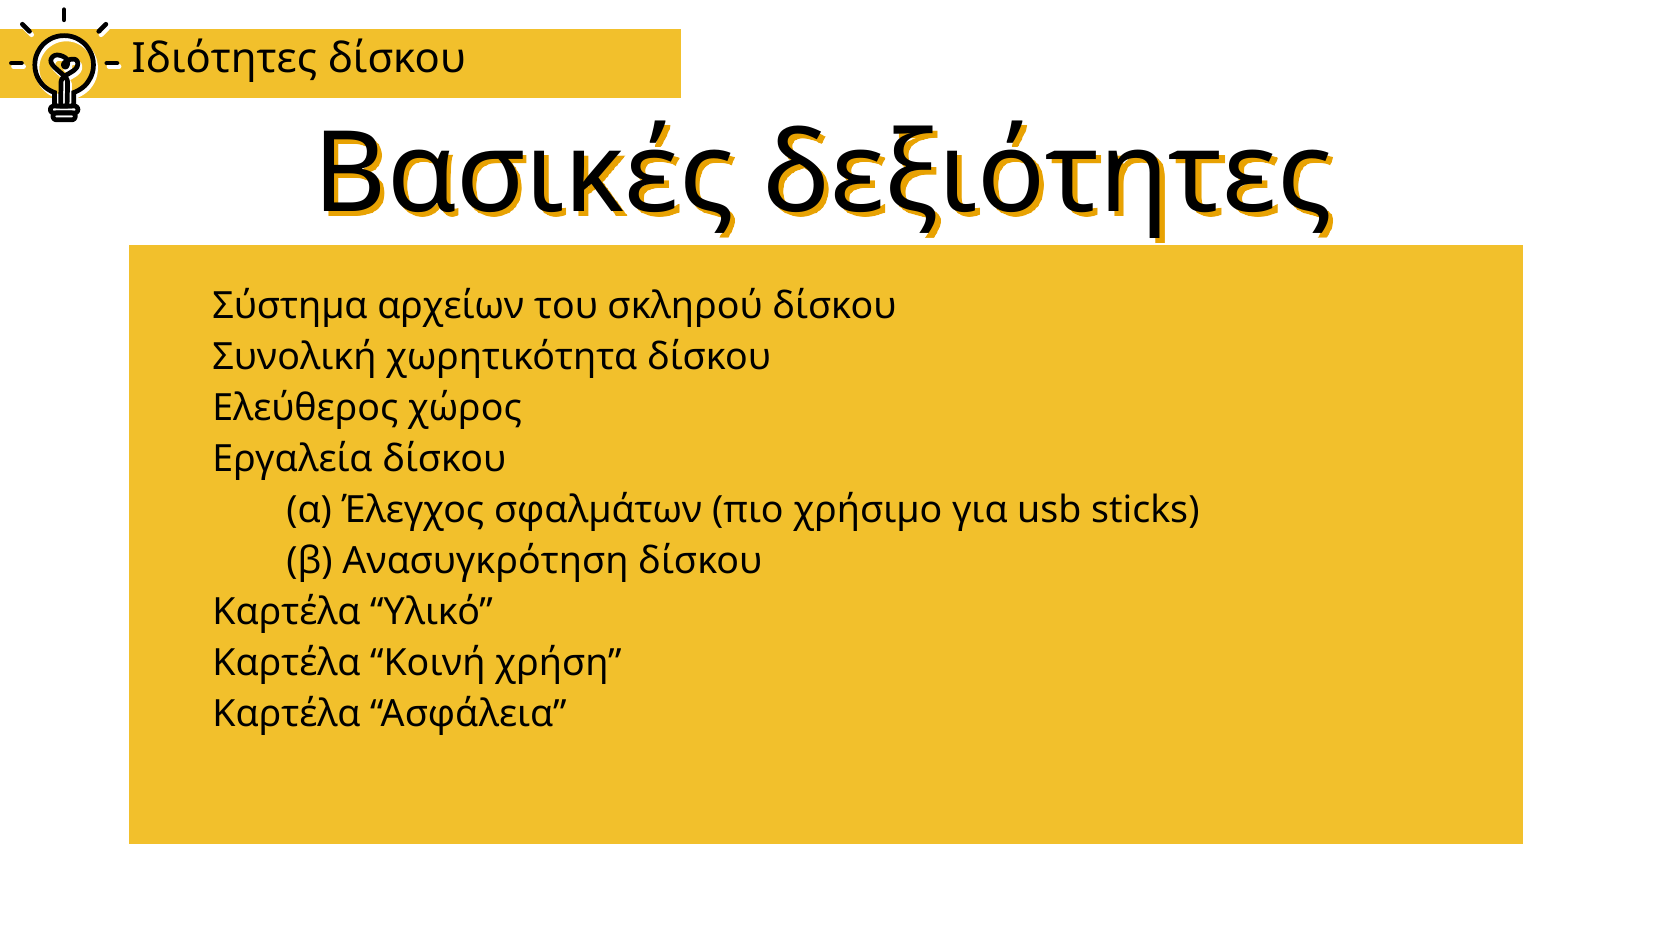

# Ιδιότητες δίσκου
Βασικές δεξιότητες
Σύστημα αρχείων του σκληρού δίσκου
Συνολική χωρητικότητα δίσκου
Ελεύθερος χώρος
Εργαλεία δίσκου
	(α) Έλεγχος σφαλμάτων (πιο χρήσιμο για usb sticks)
	(β) Ανασυγκρότηση δίσκου
Καρτέλα “Υλικό”
Καρτέλα “Κοινή χρήση”
Καρτέλα “Ασφάλεια”